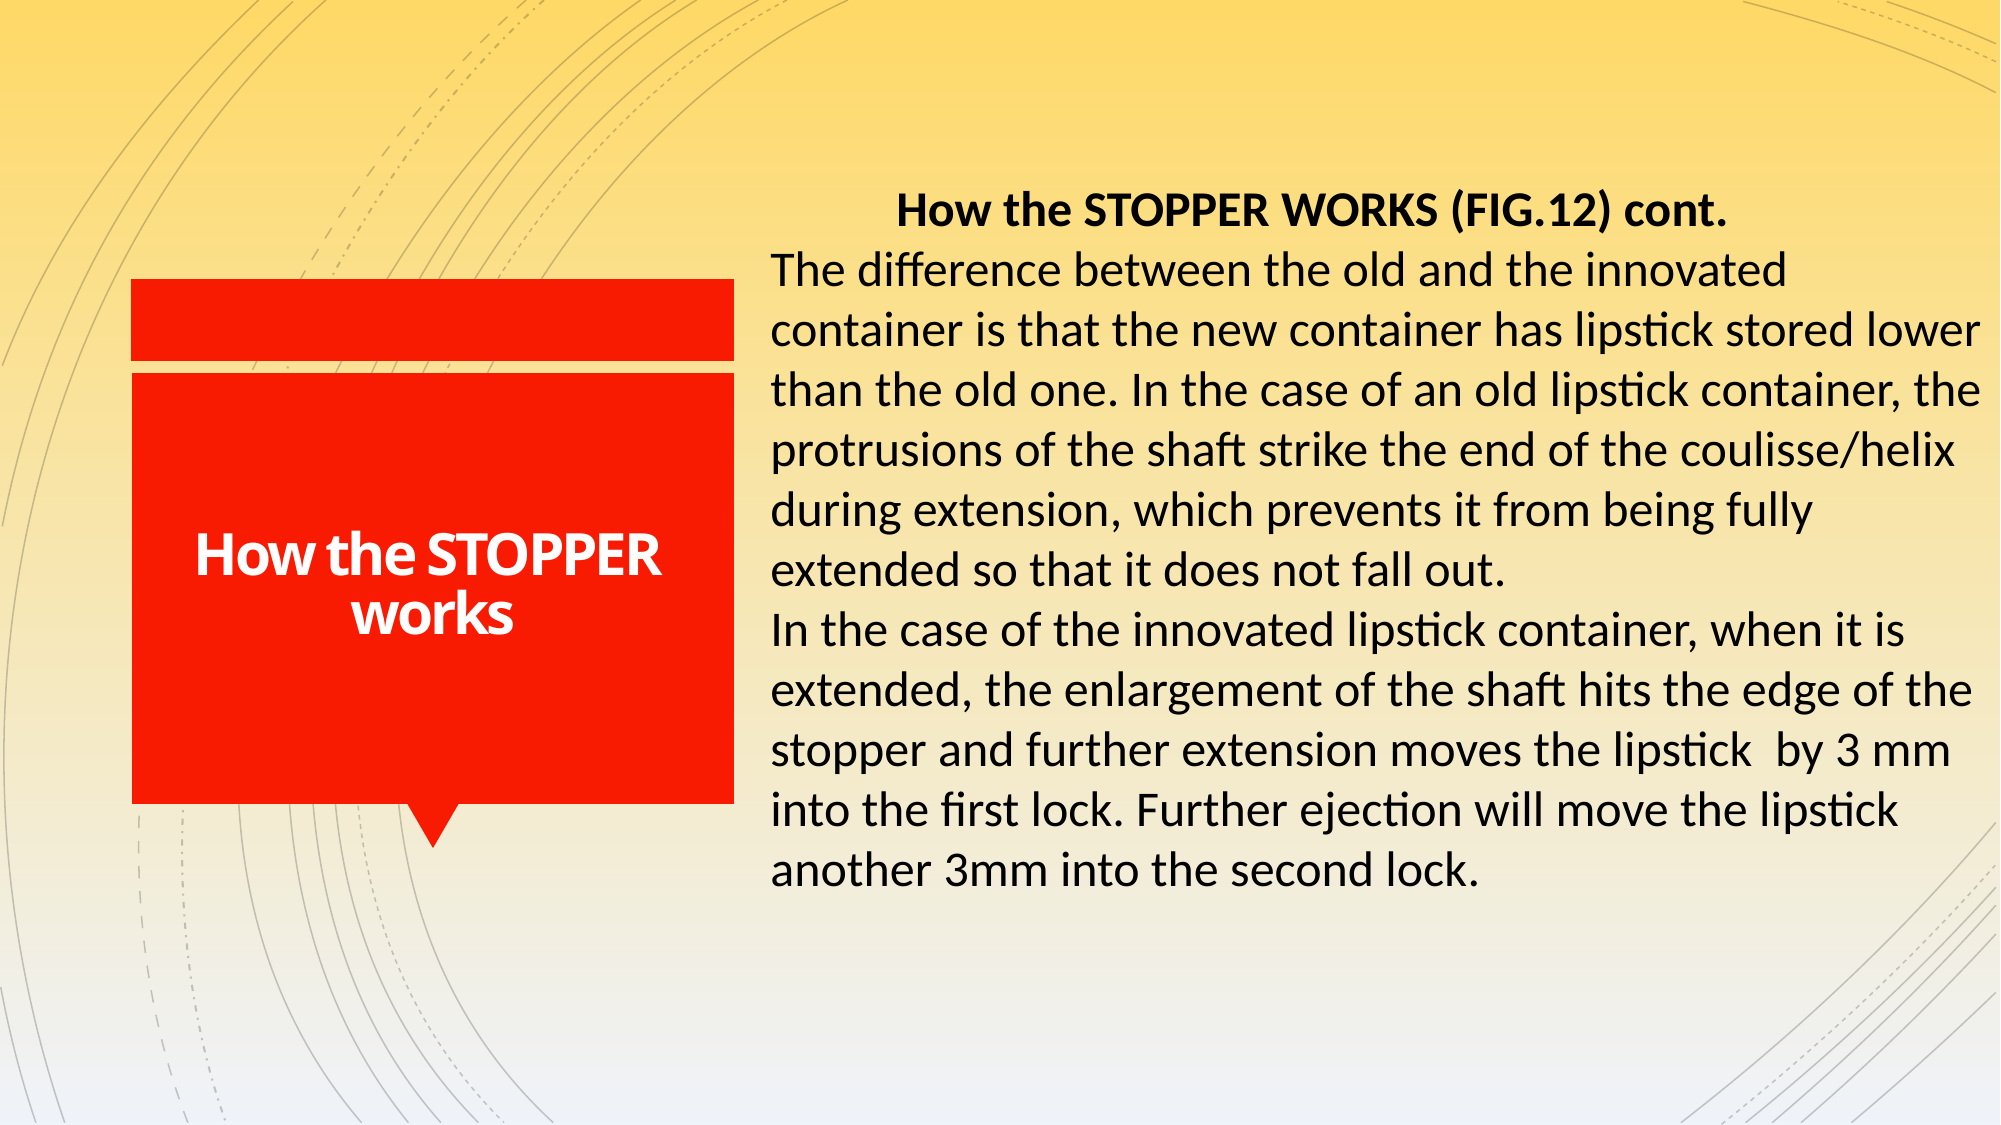

How the STOPPER WORKS (FIG.12) cont.
The difference between the old and the innovated container is that the new container has lipstick stored lower than the old one. In the case of an old lipstick container, the protrusions of the shaft strike the end of the coulisse/helix during extension, which prevents it from being fully extended so that it does not fall out.
In the case of the innovated lipstick container, when it is extended, the enlargement of the shaft hits the edge of the stopper and further extension moves the lipstick by 3 mm into the first lock. Further ejection will move the lipstick another 3mm into the second lock.
# How the STOPPER works